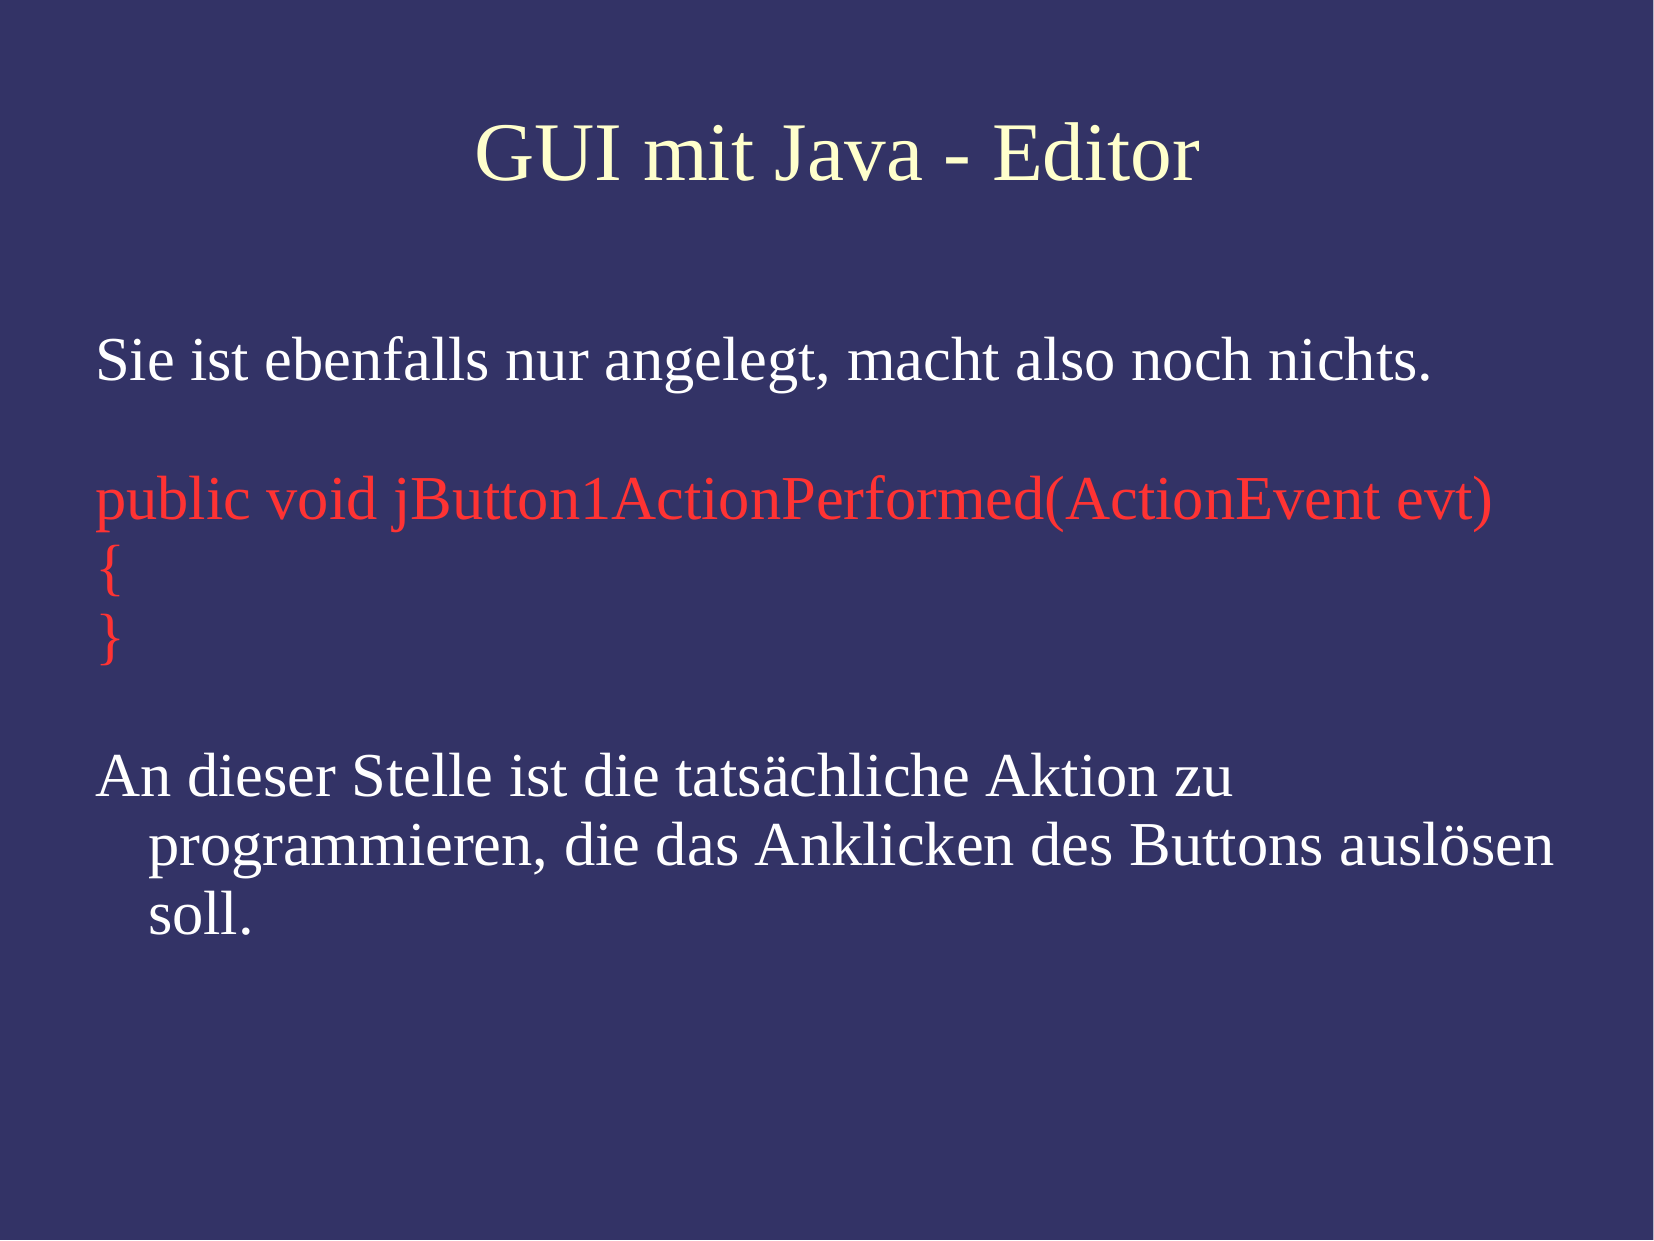

# GUI mit Java - Editor
Sie ist ebenfalls nur angelegt, macht also noch nichts.
public void jButton1ActionPerformed(ActionEvent evt)
{
}
An dieser Stelle ist die tatsächliche Aktion zu programmieren, die das Anklicken des Buttons auslösen soll.